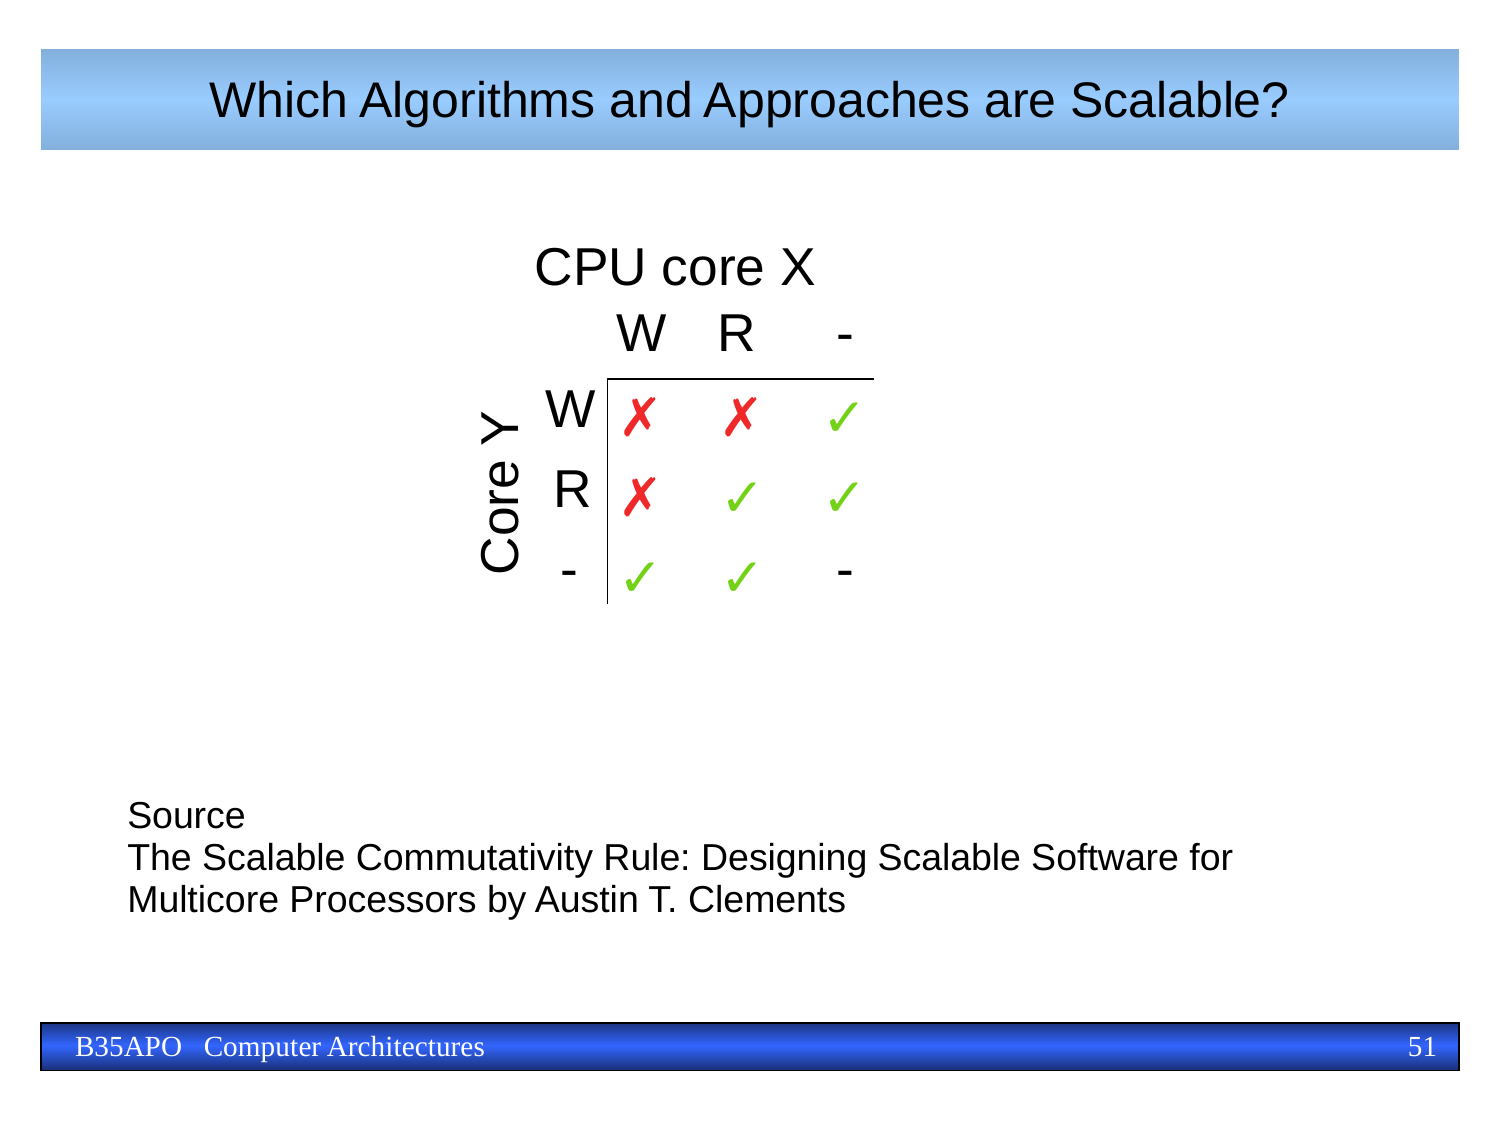

# Which Algorithms and Approaches are Scalable?
CPU core X
W
-
R
W
✗
✓
✗
R
Core Y
✗
✓
✓
-
-
✓
✓
Source
The Scalable Commutativity Rule: Designing Scalable Software for Multicore Processors by Austin T. Clements
B35APO Computer Architectures
51